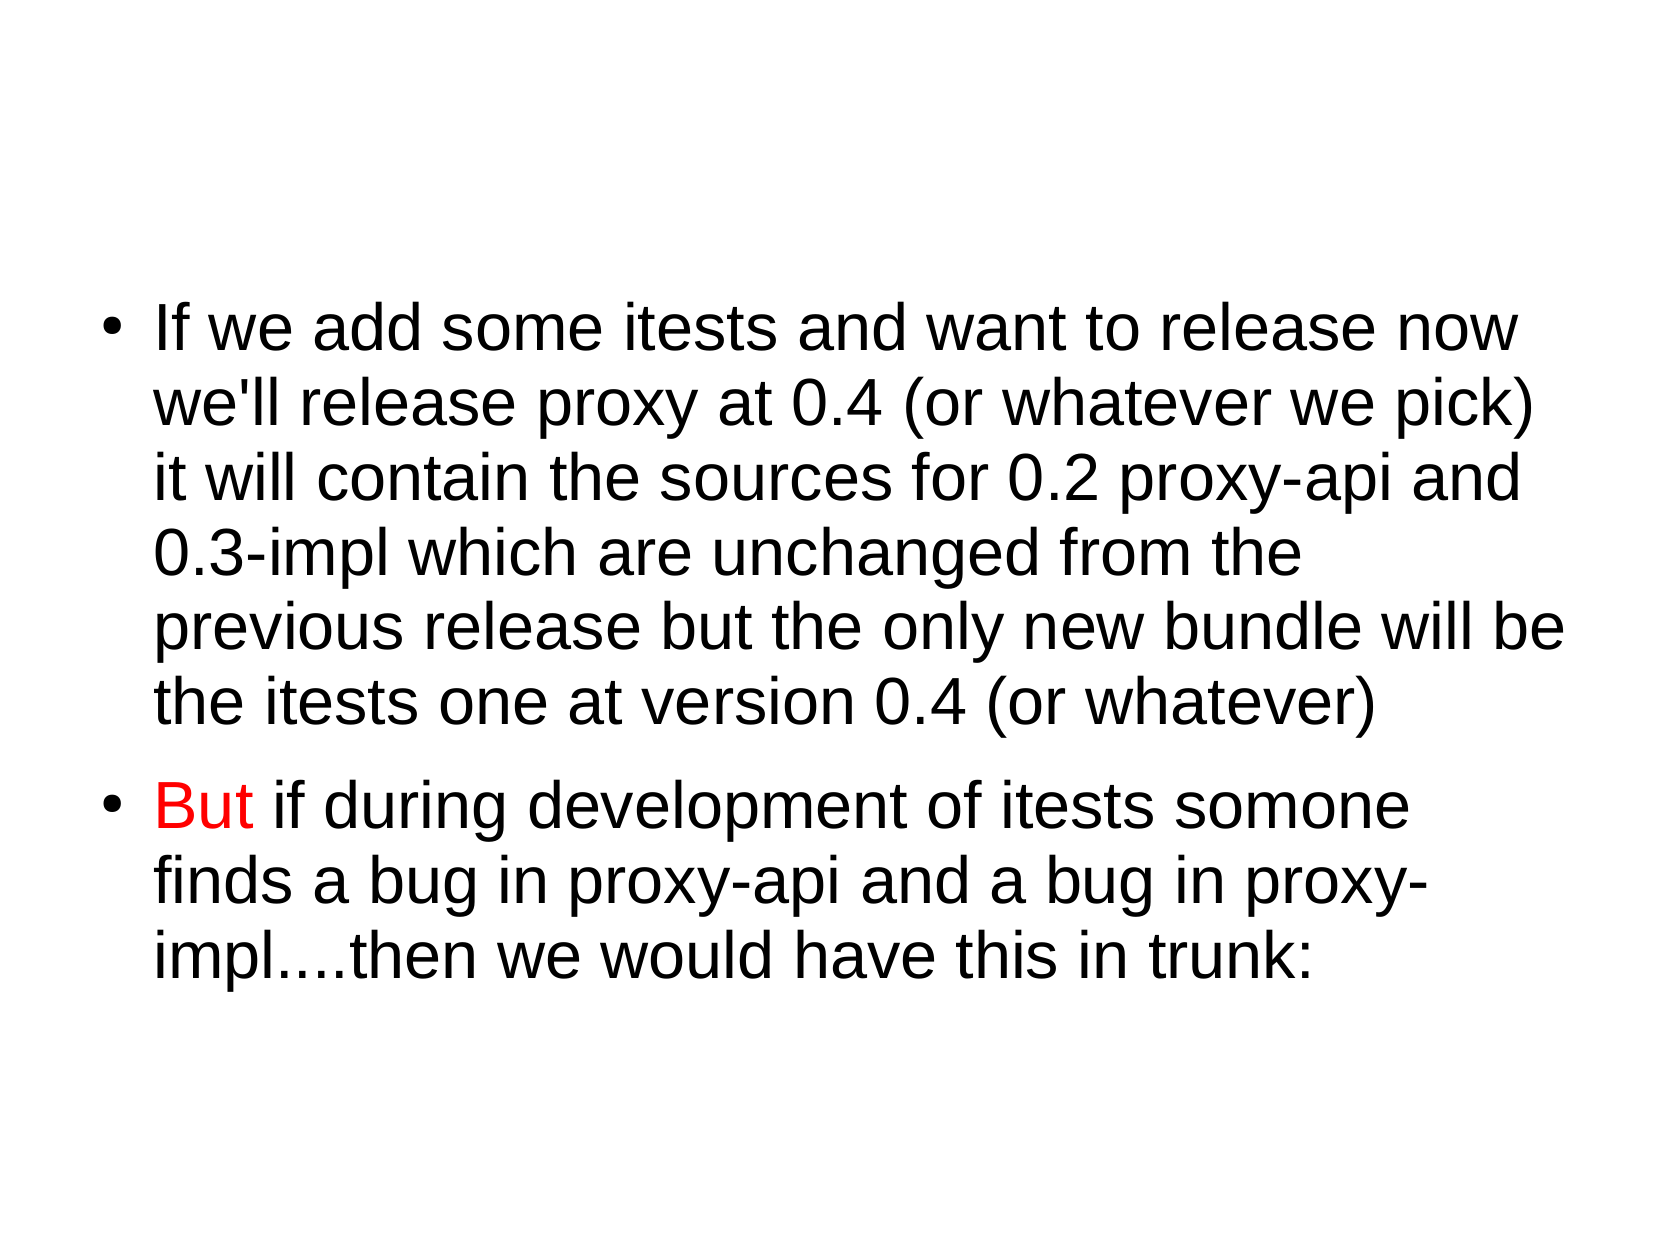

#
If we add some itests and want to release now we'll release proxy at 0.4 (or whatever we pick) it will contain the sources for 0.2 proxy-api and 0.3-impl which are unchanged from the previous release but the only new bundle will be the itests one at version 0.4 (or whatever)
But if during development of itests somone finds a bug in proxy-api and a bug in proxy-impl....then we would have this in trunk: